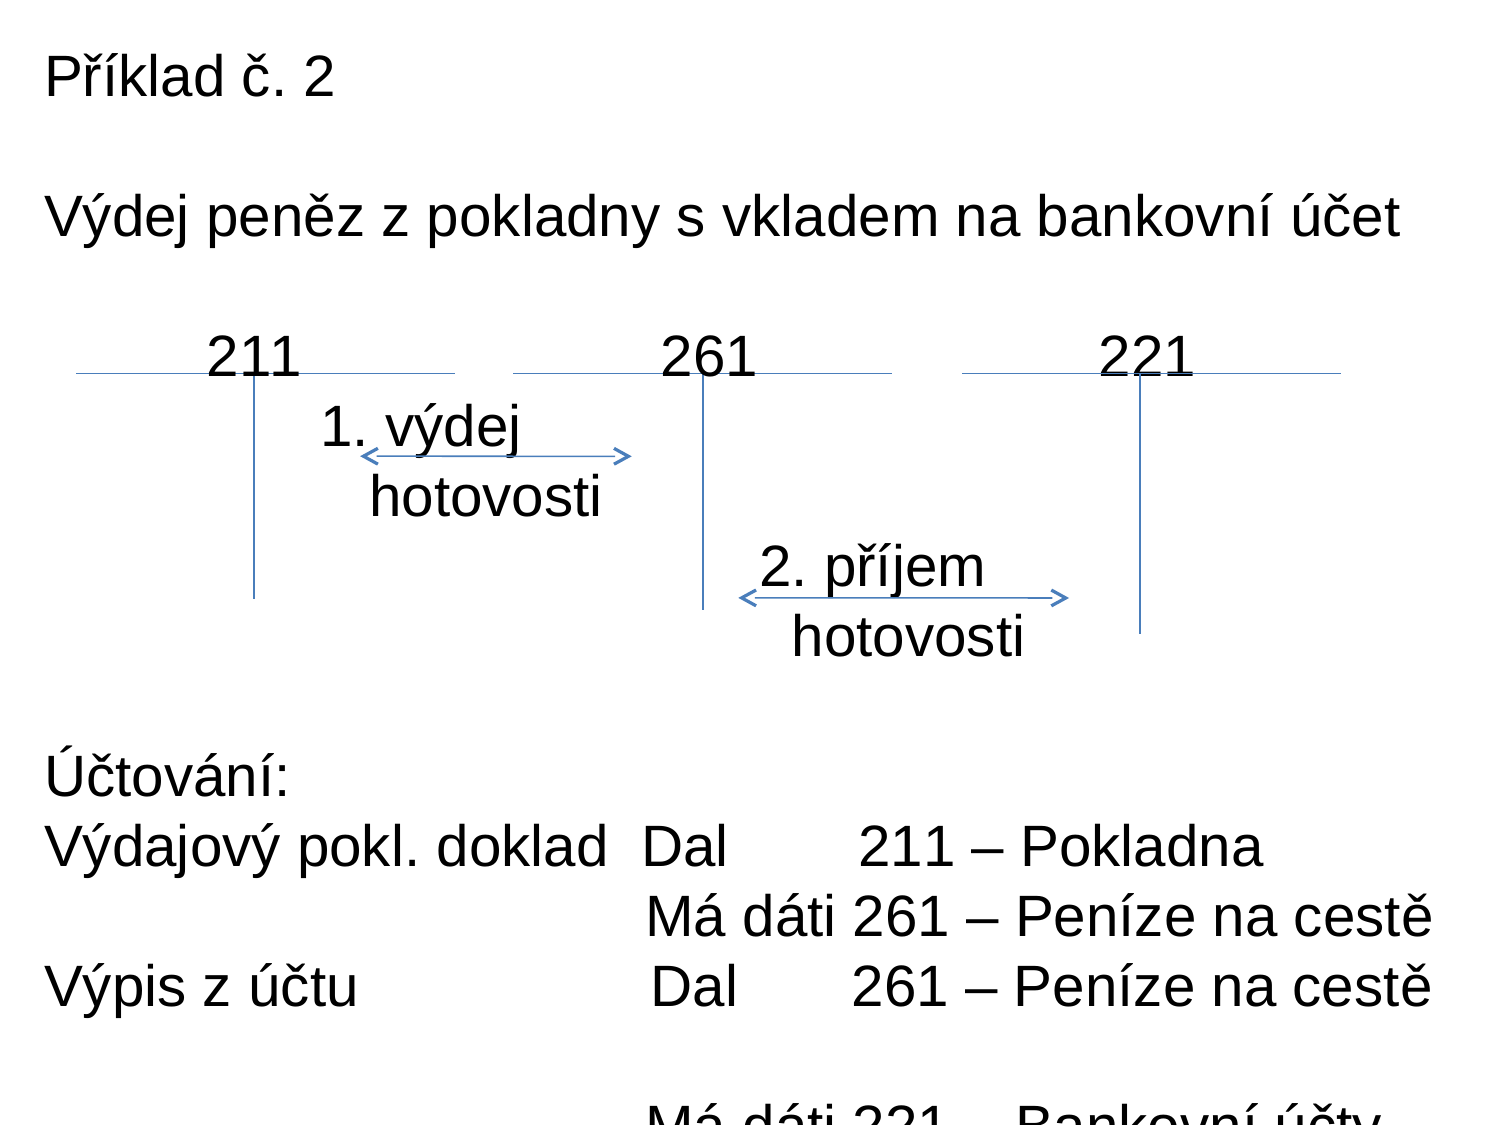

Příklad č. 2
Výdej peněz z pokladny s vkladem na bankovní účet
 211 261 221
 1. výdej
 hotovosti
 2. příjem
 hotovosti
Účtování:
Výdajový pokl. doklad Dal 211 – Pokladna
 Má dáti 261 – Peníze na cestě
Výpis z účtu Dal 261 – Peníze na cestě
 Má dáti 221 – Bankovní účty